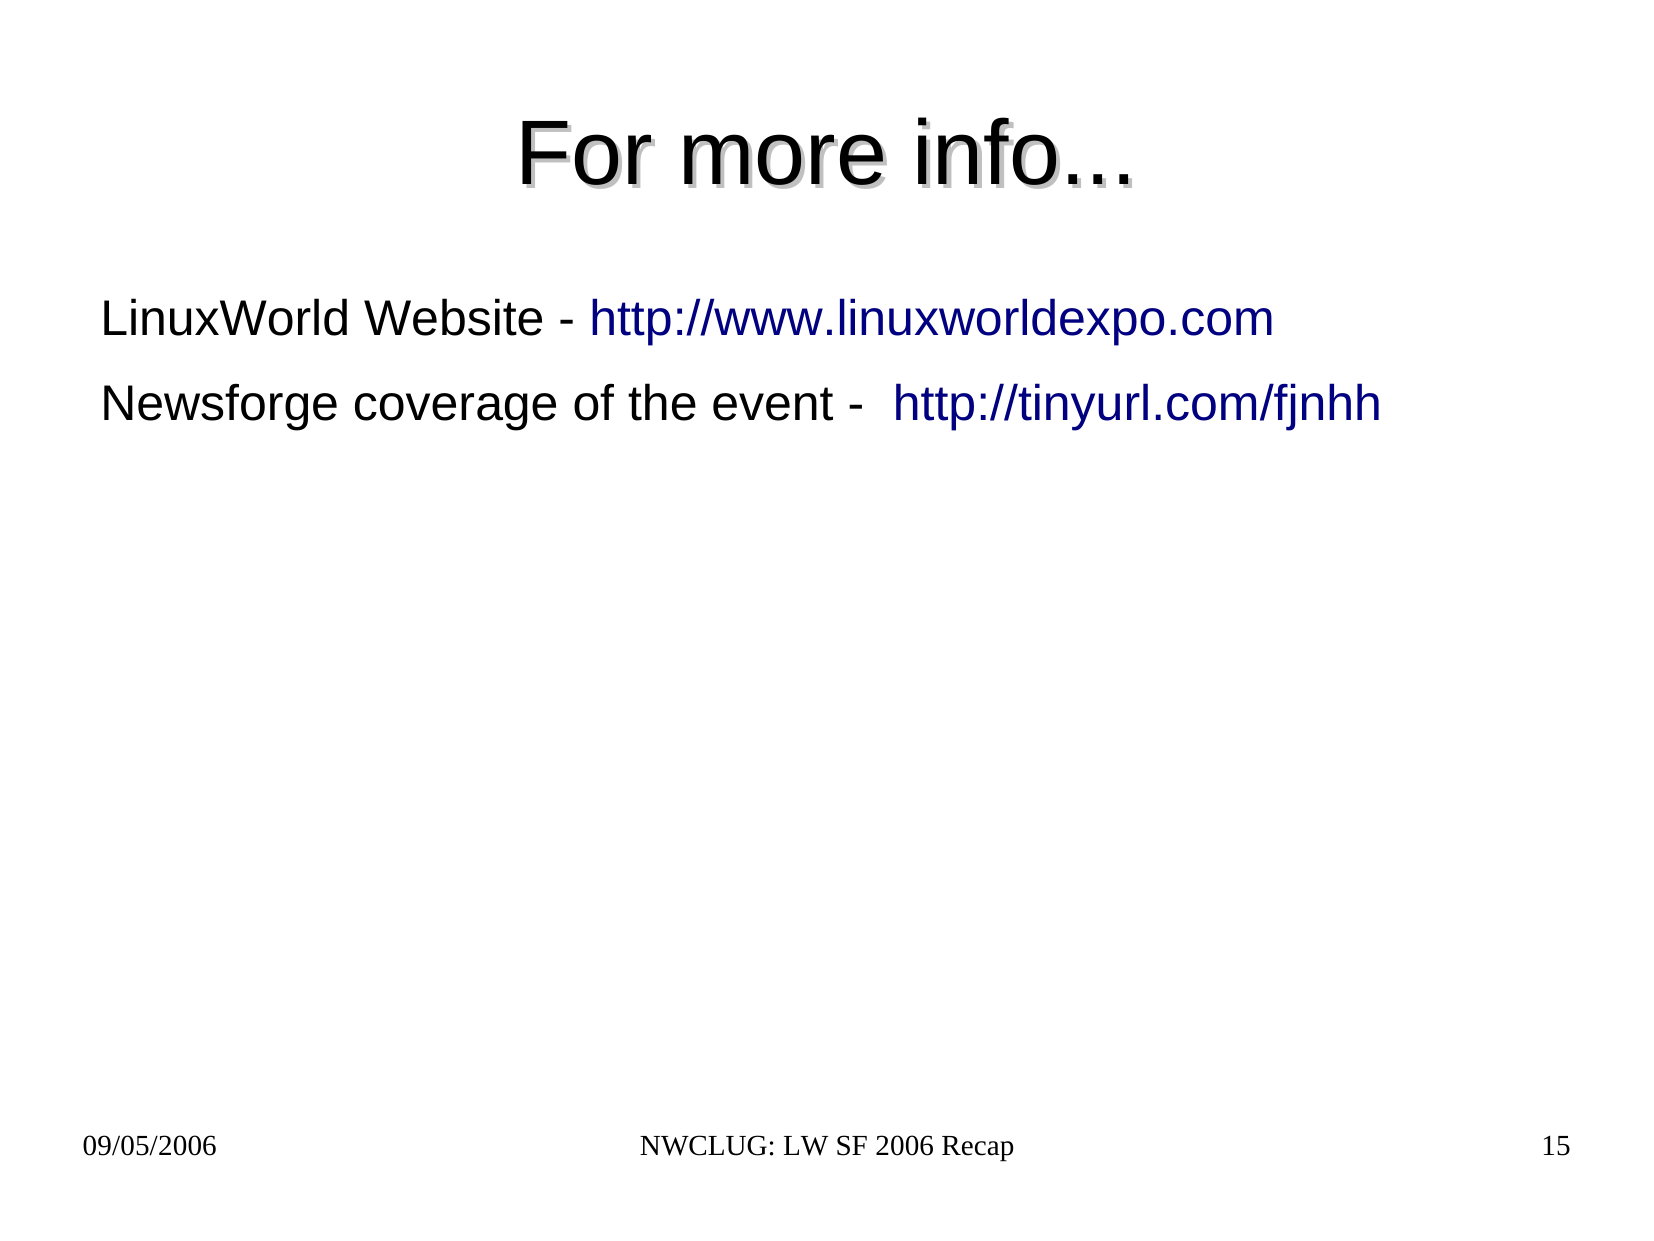

# For more info...
LinuxWorld Website - http://www.linuxworldexpo.com
Newsforge coverage of the event - http://tinyurl.com/fjnhh
09/05/2006
NWCLUG: LW SF 2006 Recap
15